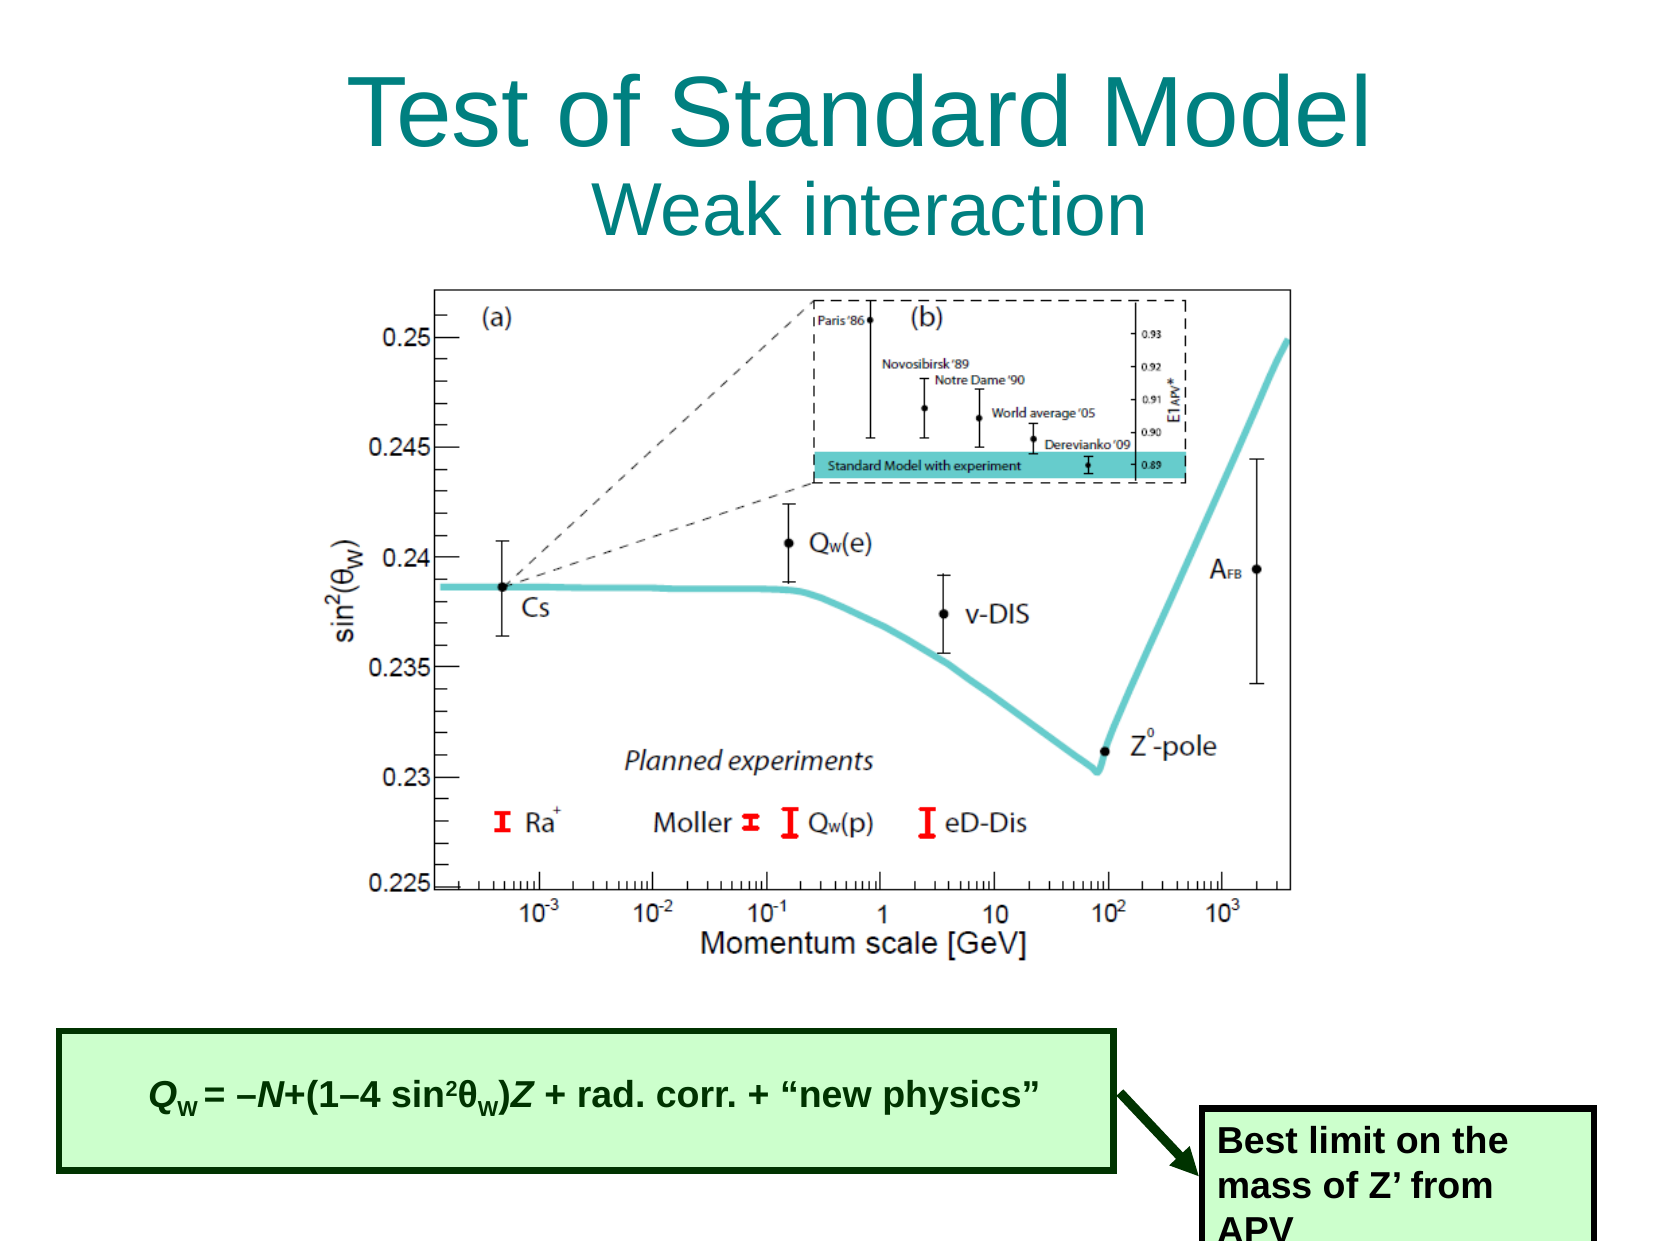

# Test of Standard Model Weak interaction
 QW = –N+(1–4 sin2θW)Z + rad. corr. + “new physics”
Best limit on the mass of Z’ from APV